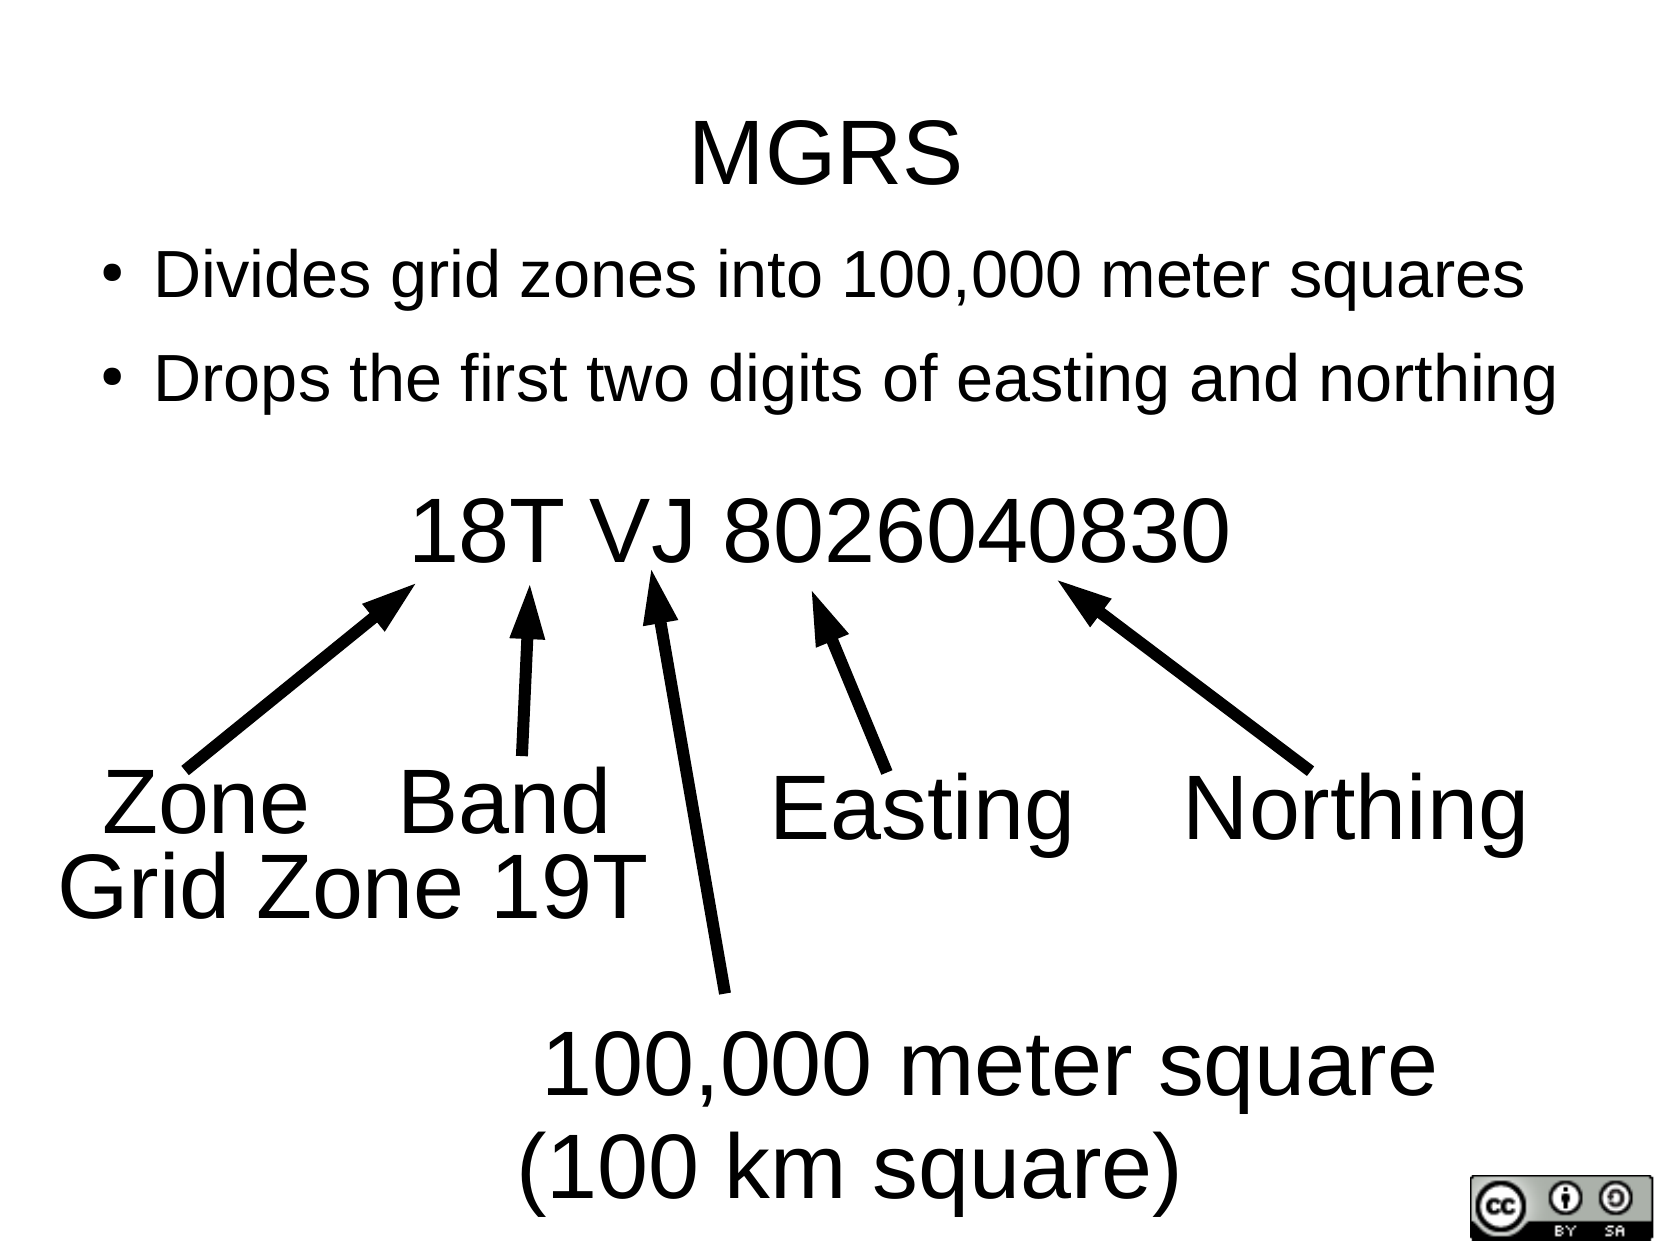

# MGRS
Divides grid zones into 100,000 meter squares
Drops the first two digits of easting and northing
18T VJ 8026040830
Zone
Band
Easting
Northing
Grid Zone 19T
 100,000 meter square
(100 km square)